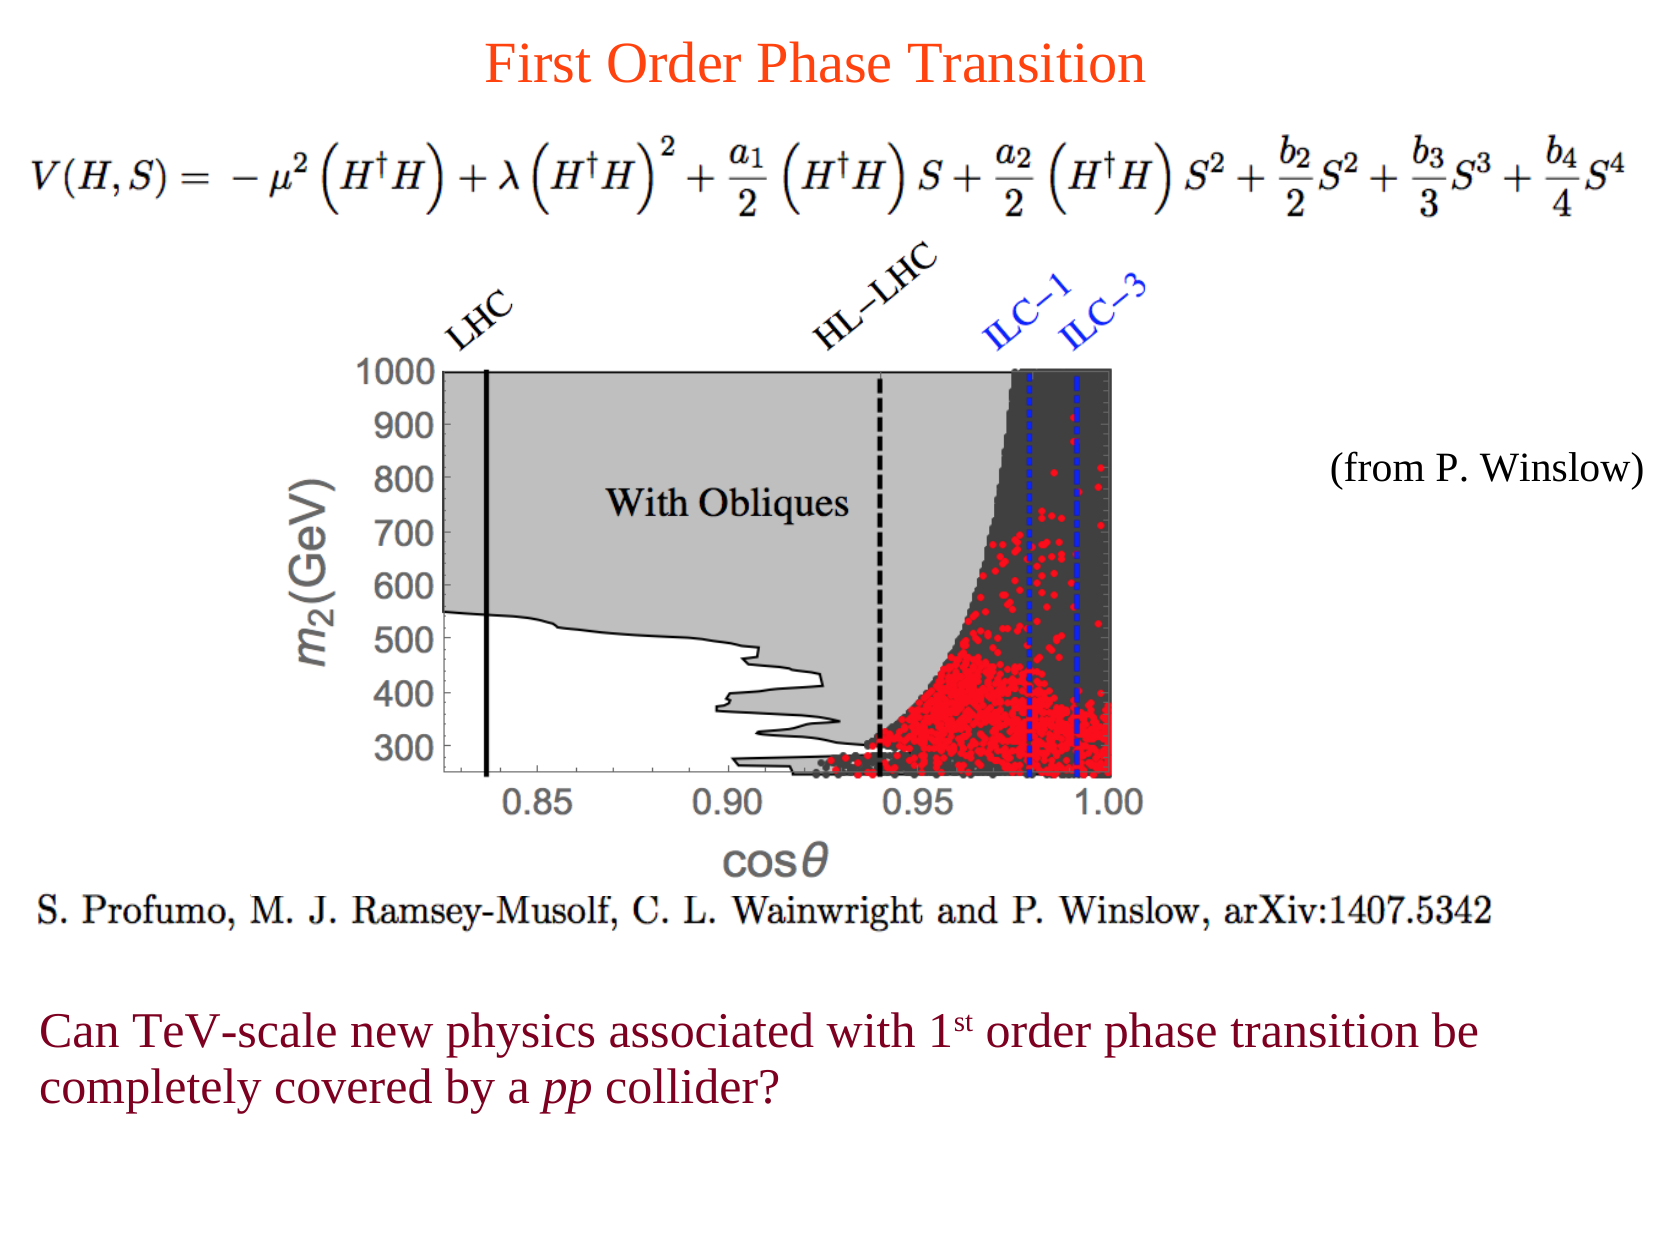

First Order Phase Transition
(from P. Winslow)
Can TeV-scale new physics associated with 1st order phase transition be
completely covered by a pp collider?